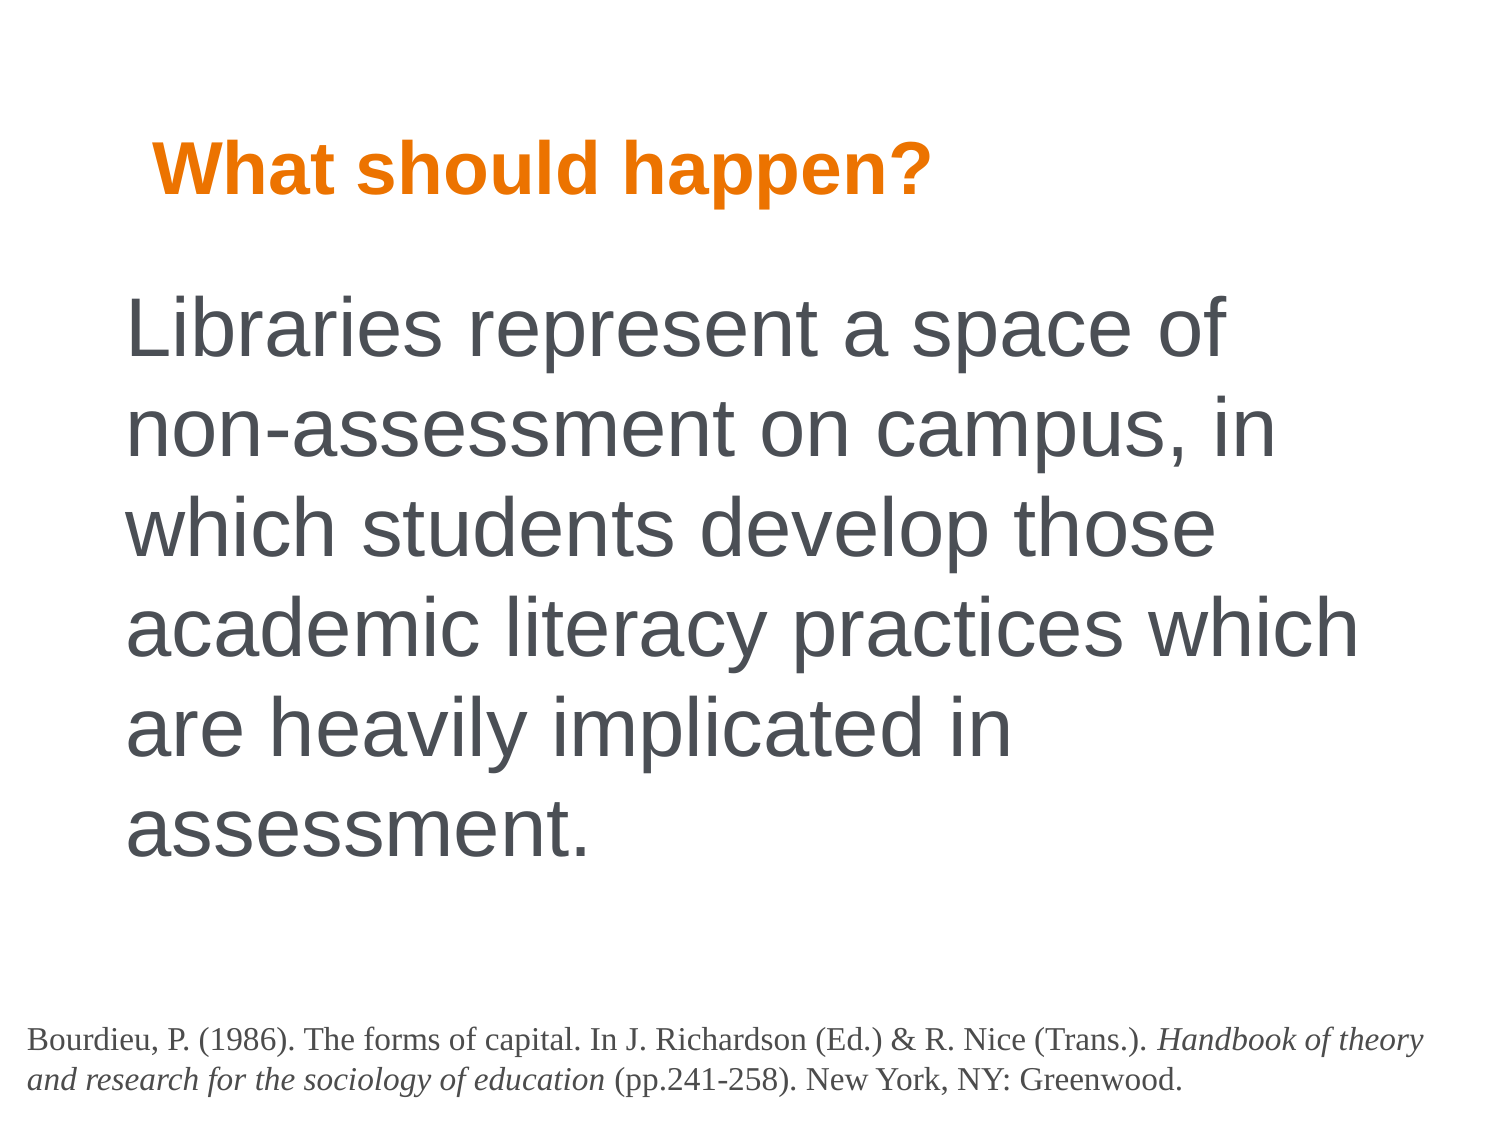

What should happen?
Libraries represent a space of non-assessment on campus, in which students develop those academic literacy practices which are heavily implicated in assessment.
Bourdieu, P. (1986). The forms of capital. In J. Richardson (Ed.) & R. Nice (Trans.). Handbook of theory and research for the sociology of education (pp.241-258). New York, NY: Greenwood.